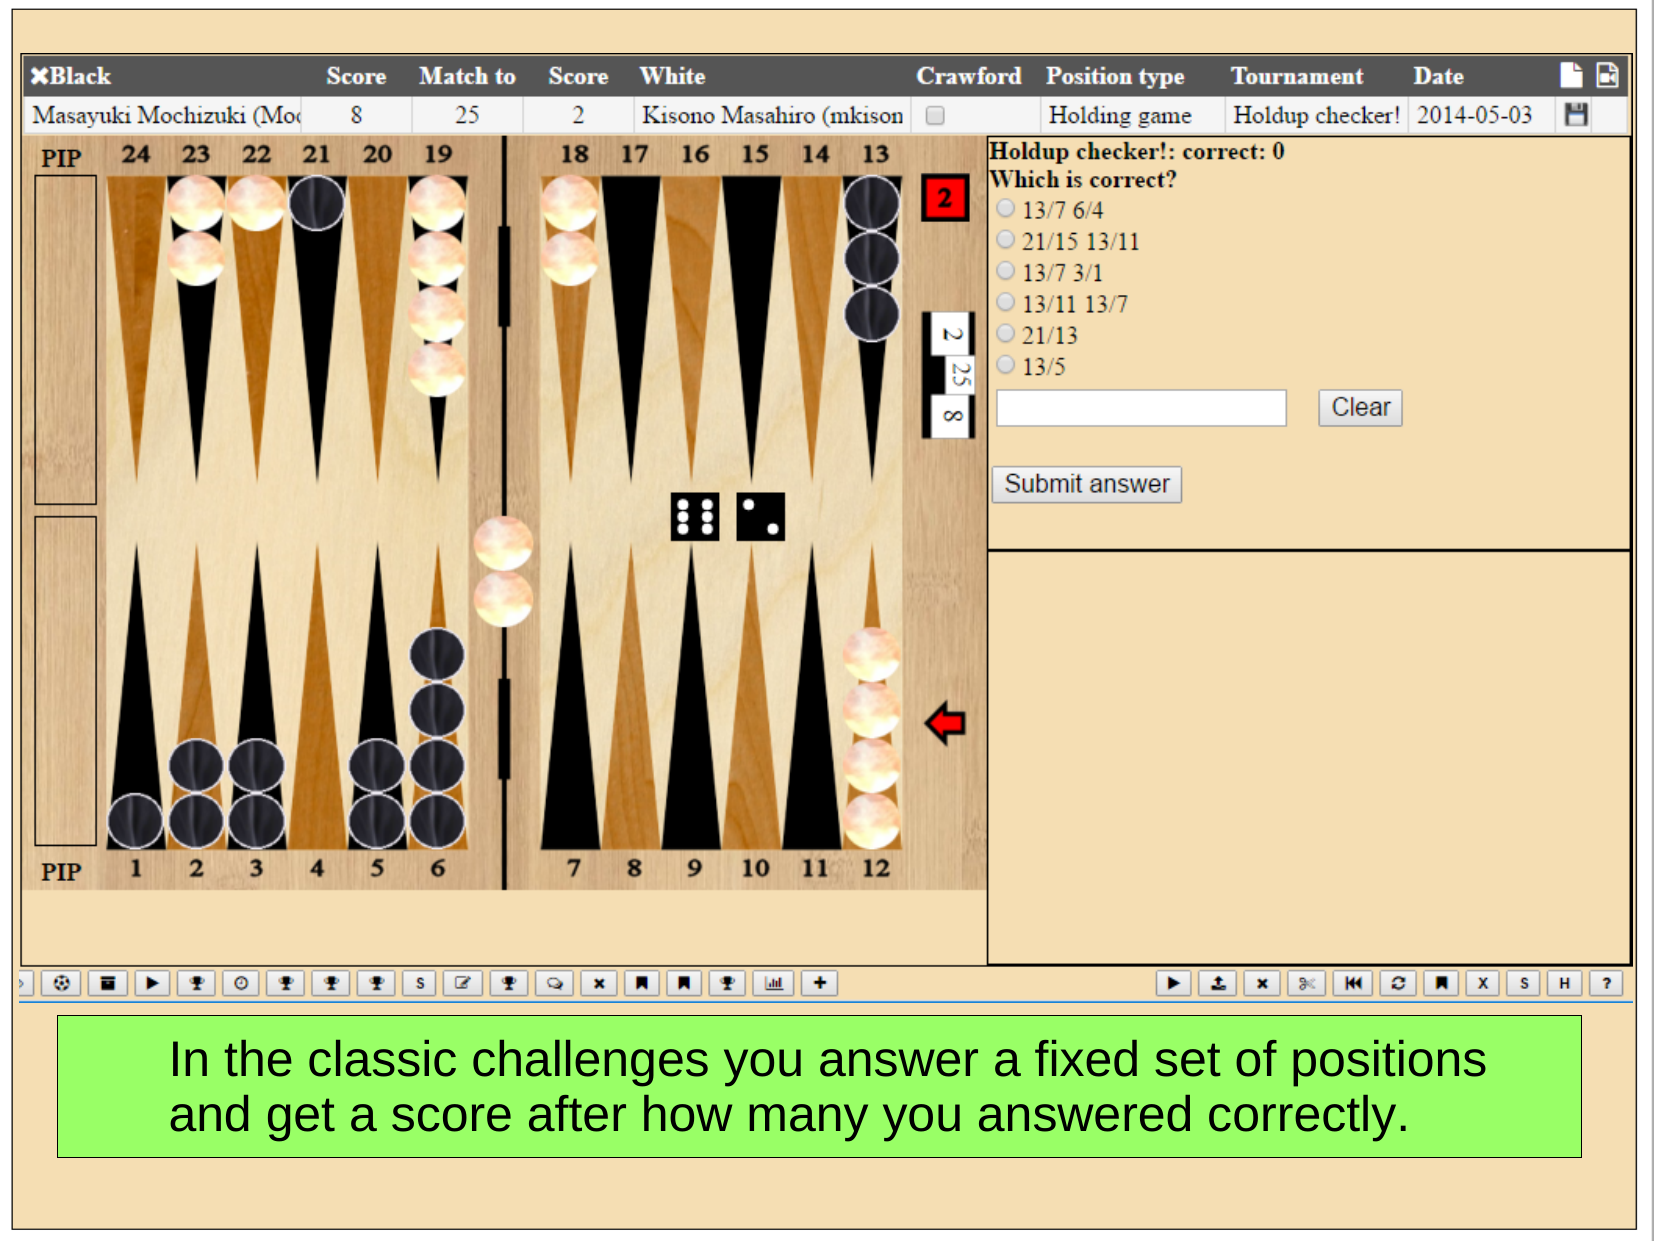

# Backgammon Studio
In the classic challenges you answer a fixed set of positions
and get a score after how many you answered correctly.